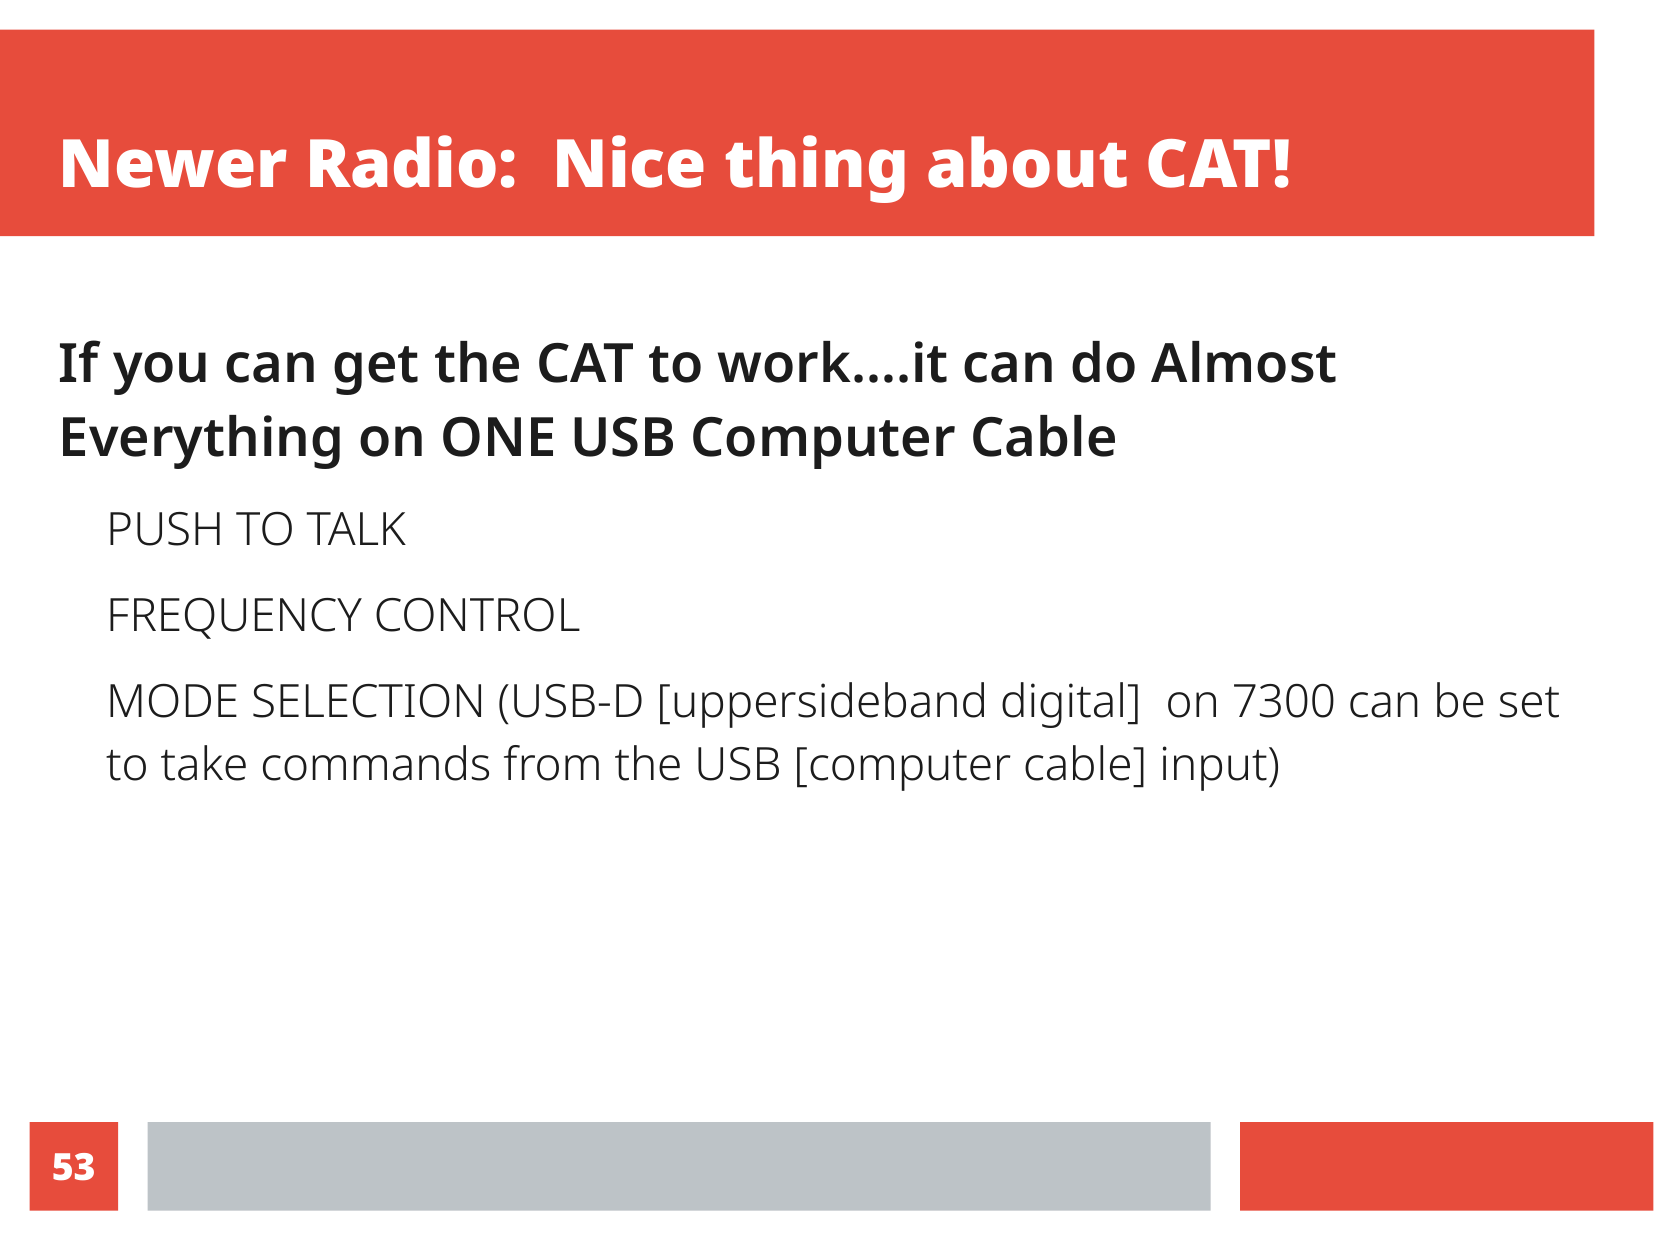

# Newer Radio: Nice thing about CAT!
If you can get the CAT to work….it can do Almost Everything on ONE USB Computer Cable
PUSH TO TALK
FREQUENCY CONTROL
MODE SELECTION (USB-D [uppersideband digital] on 7300 can be set to take commands from the USB [computer cable] input)
53